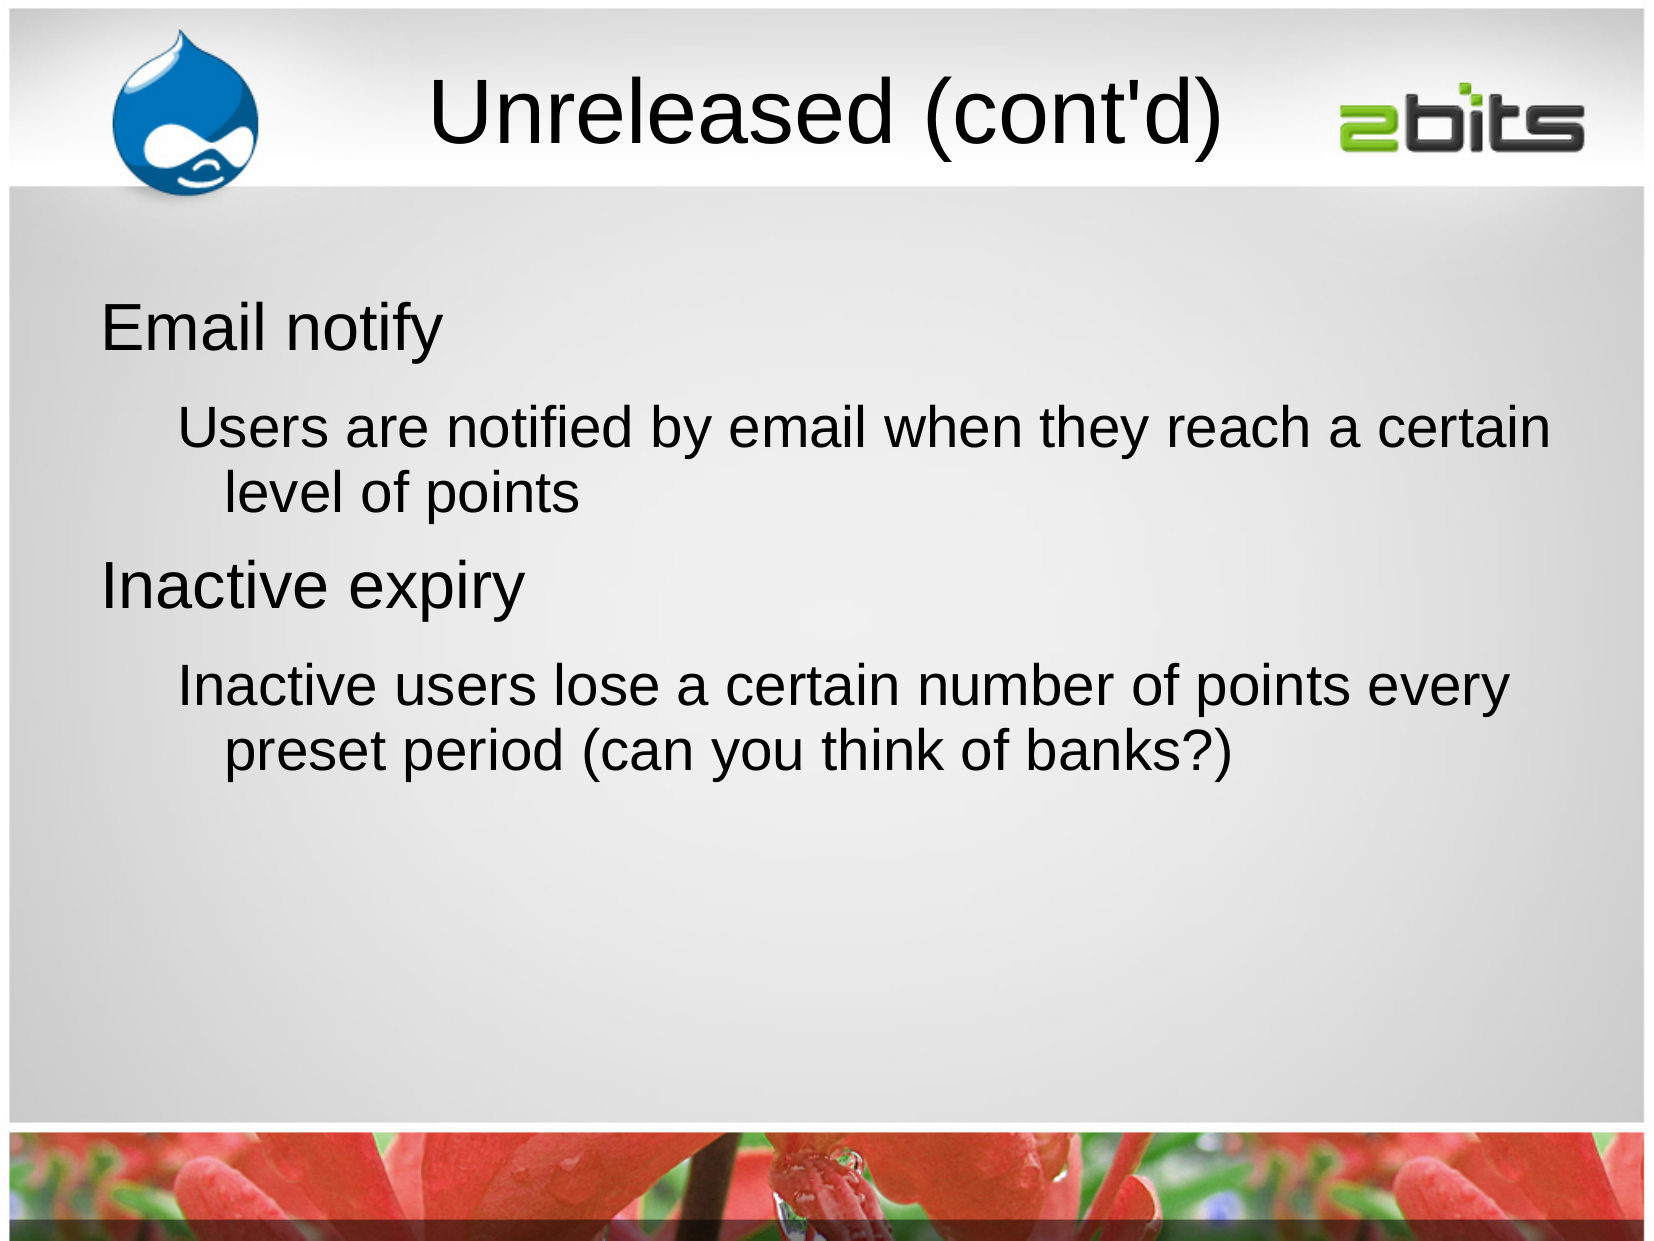

# Unreleased (cont'd)
Email notify
Users are notified by email when they reach a certain level of points
Inactive expiry
Inactive users lose a certain number of points every preset period (can you think of banks?)